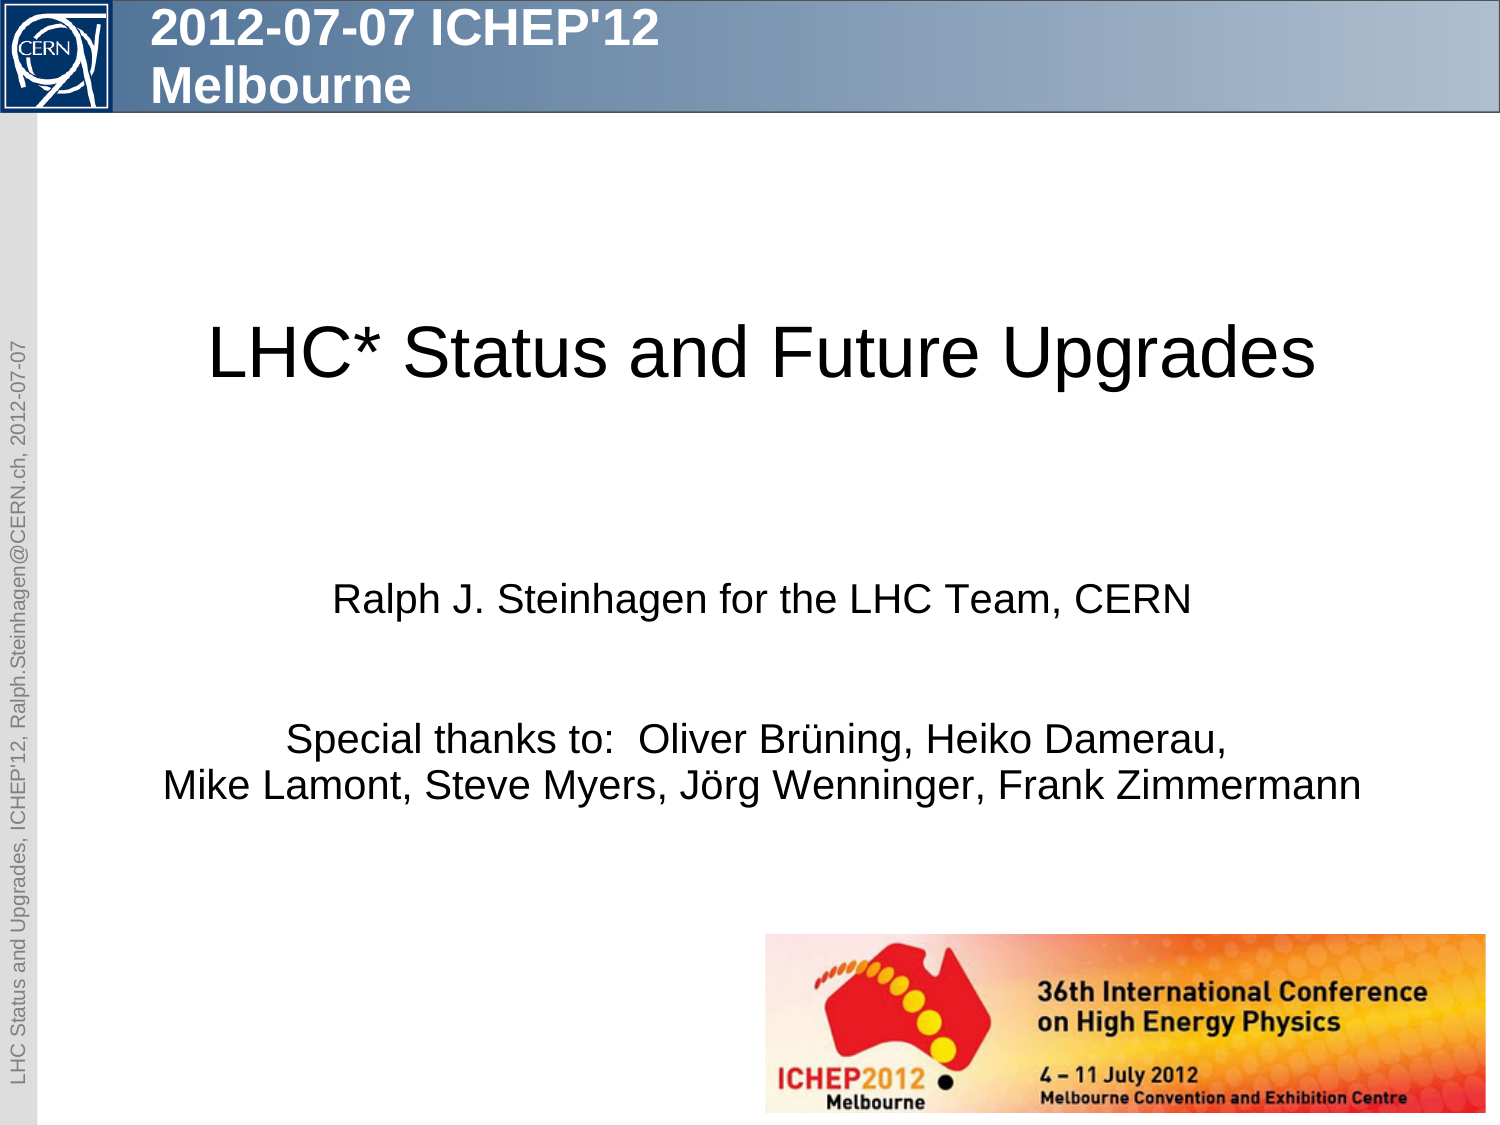

# 2012-07-07 ICHEP'12 Melbourne
LHC* Status and Future Upgrades
Ralph J. Steinhagen for the LHC Team, CERN
Special thanks to: Oliver Brüning, Heiko Damerau,
Mike Lamont, Steve Myers, Jörg Wenninger, Frank Zimmermann